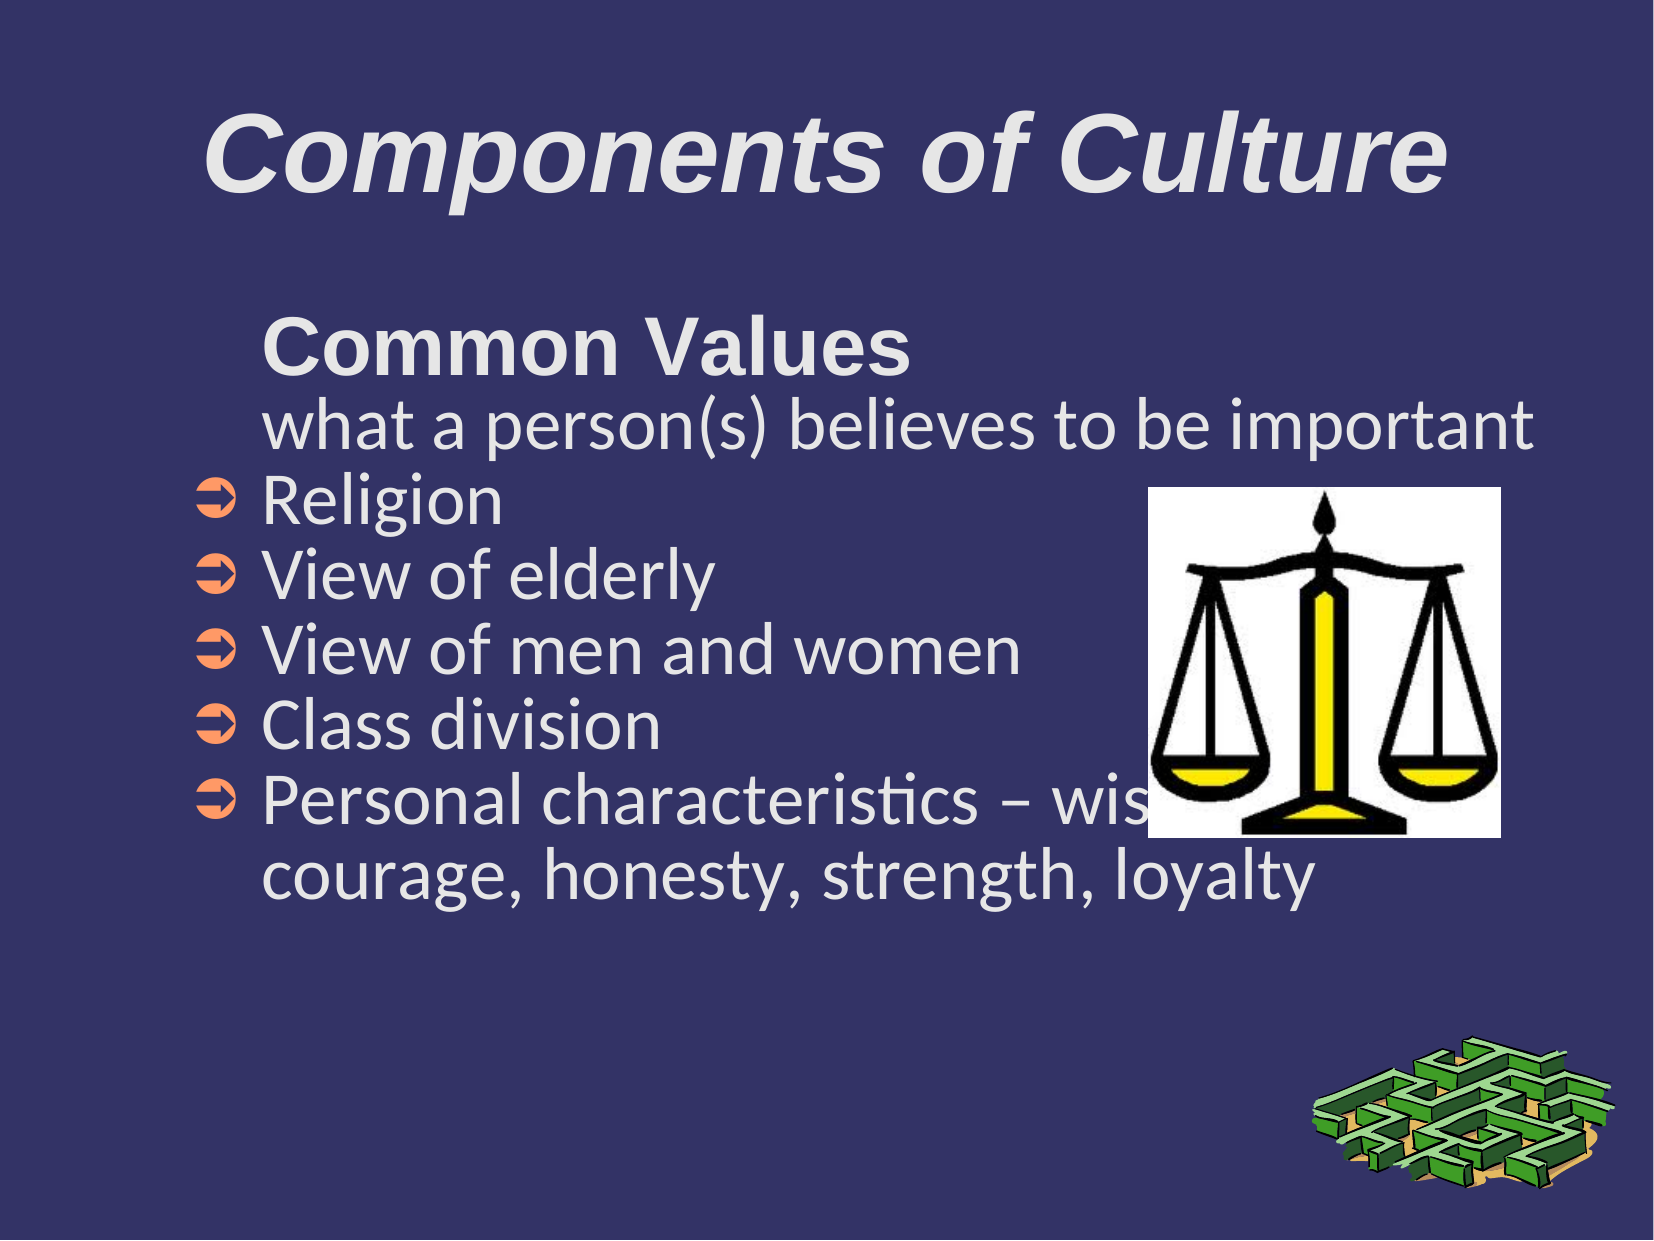

# Components of Culture
Common Values
what a person(s) believes to be important
Religion
View of elderly
View of men and women
Class division
Personal characteristics – wisdom, courage, honesty, strength, loyalty